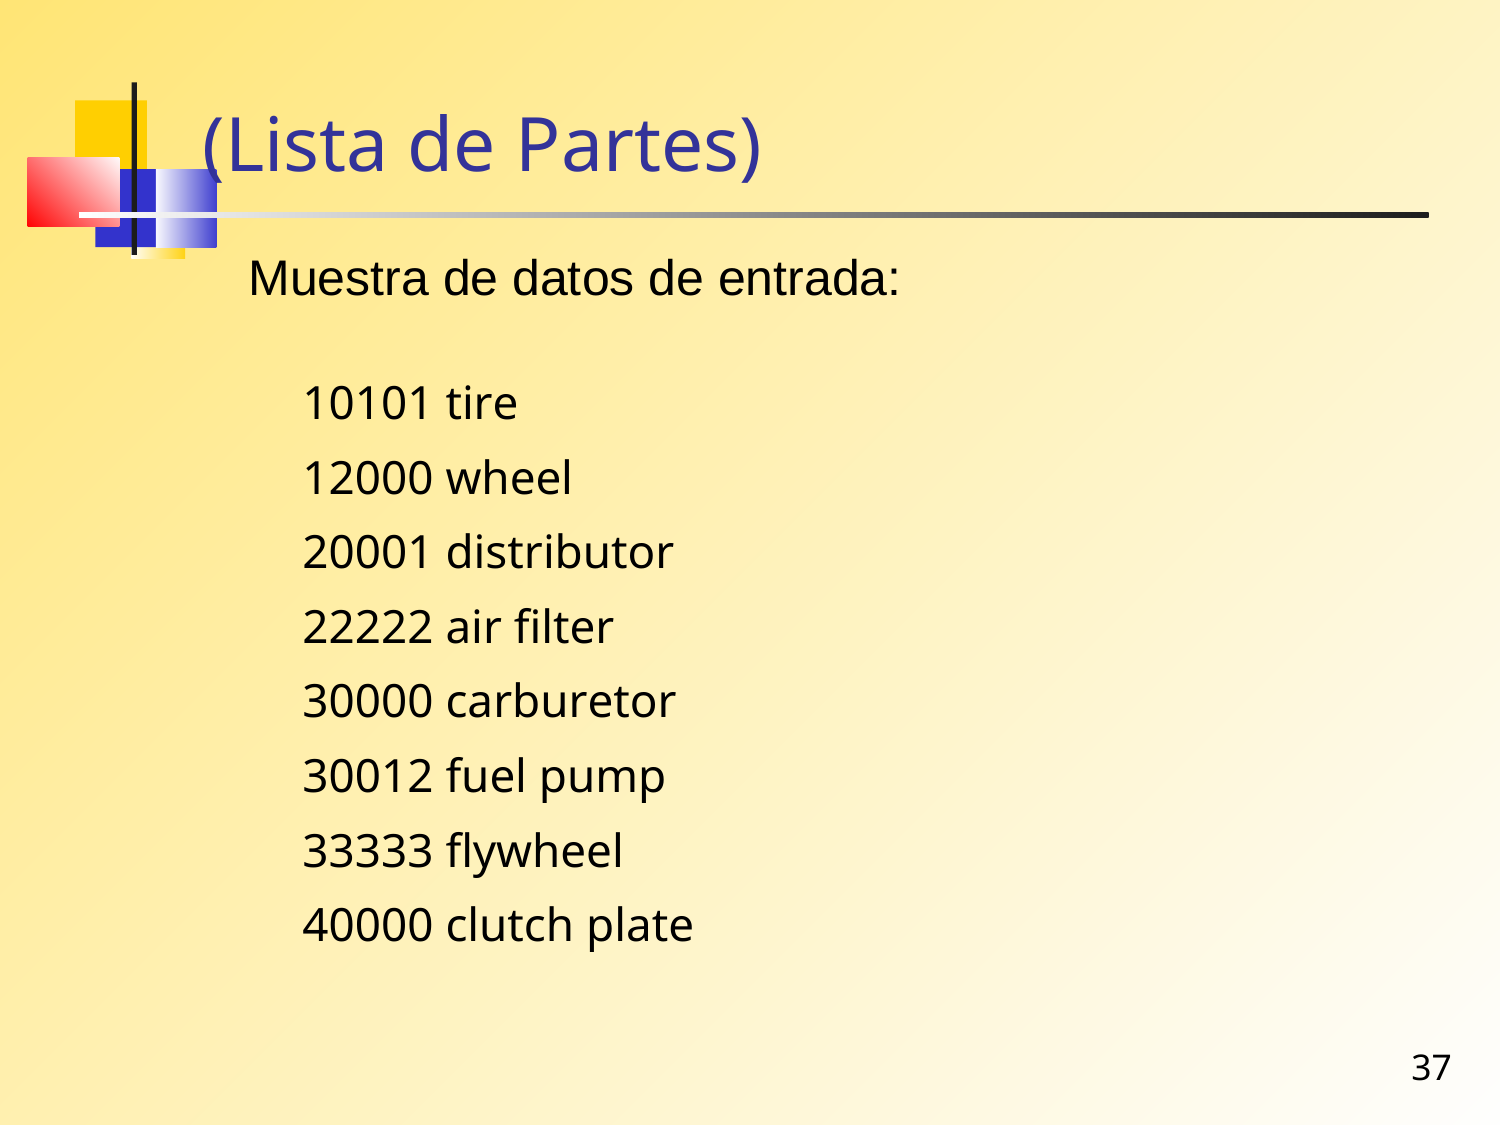

# (Lista de Partes)‏
Muestra de datos de entrada:
10101 tire
12000 wheel
20001 distributor
22222 air filter
30000 carburetor
30012 fuel pump
33333 flywheel
40000 clutch plate
37